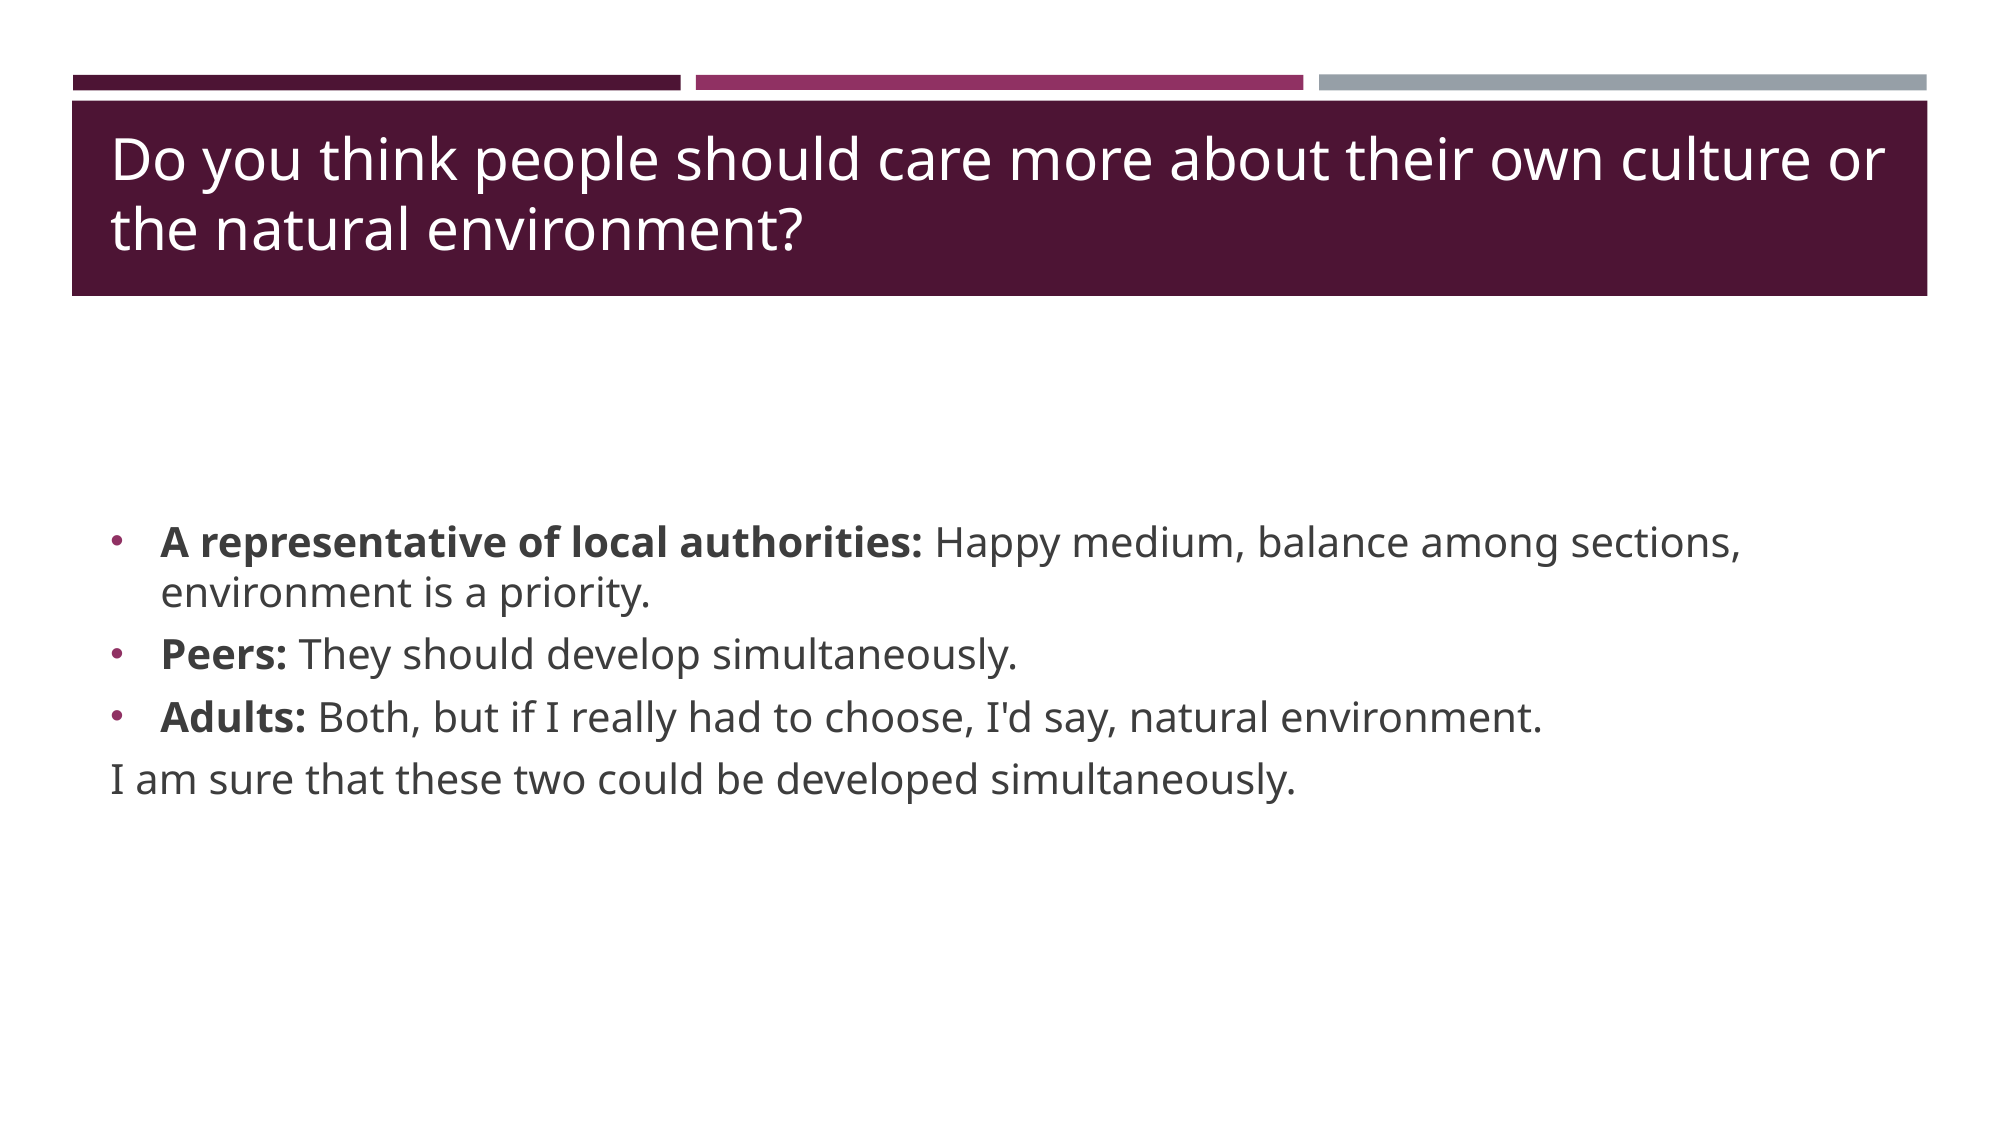

# Do you think people should care more about their own culture or the natural environment?
A representative of local authorities: Happy medium, balance among sections, environment is a priority.
Peers: They should develop simultaneously.
Adults: Both, but if I really had to choose, I'd say, natural environment.
I am sure that these two could be developed simultaneously.